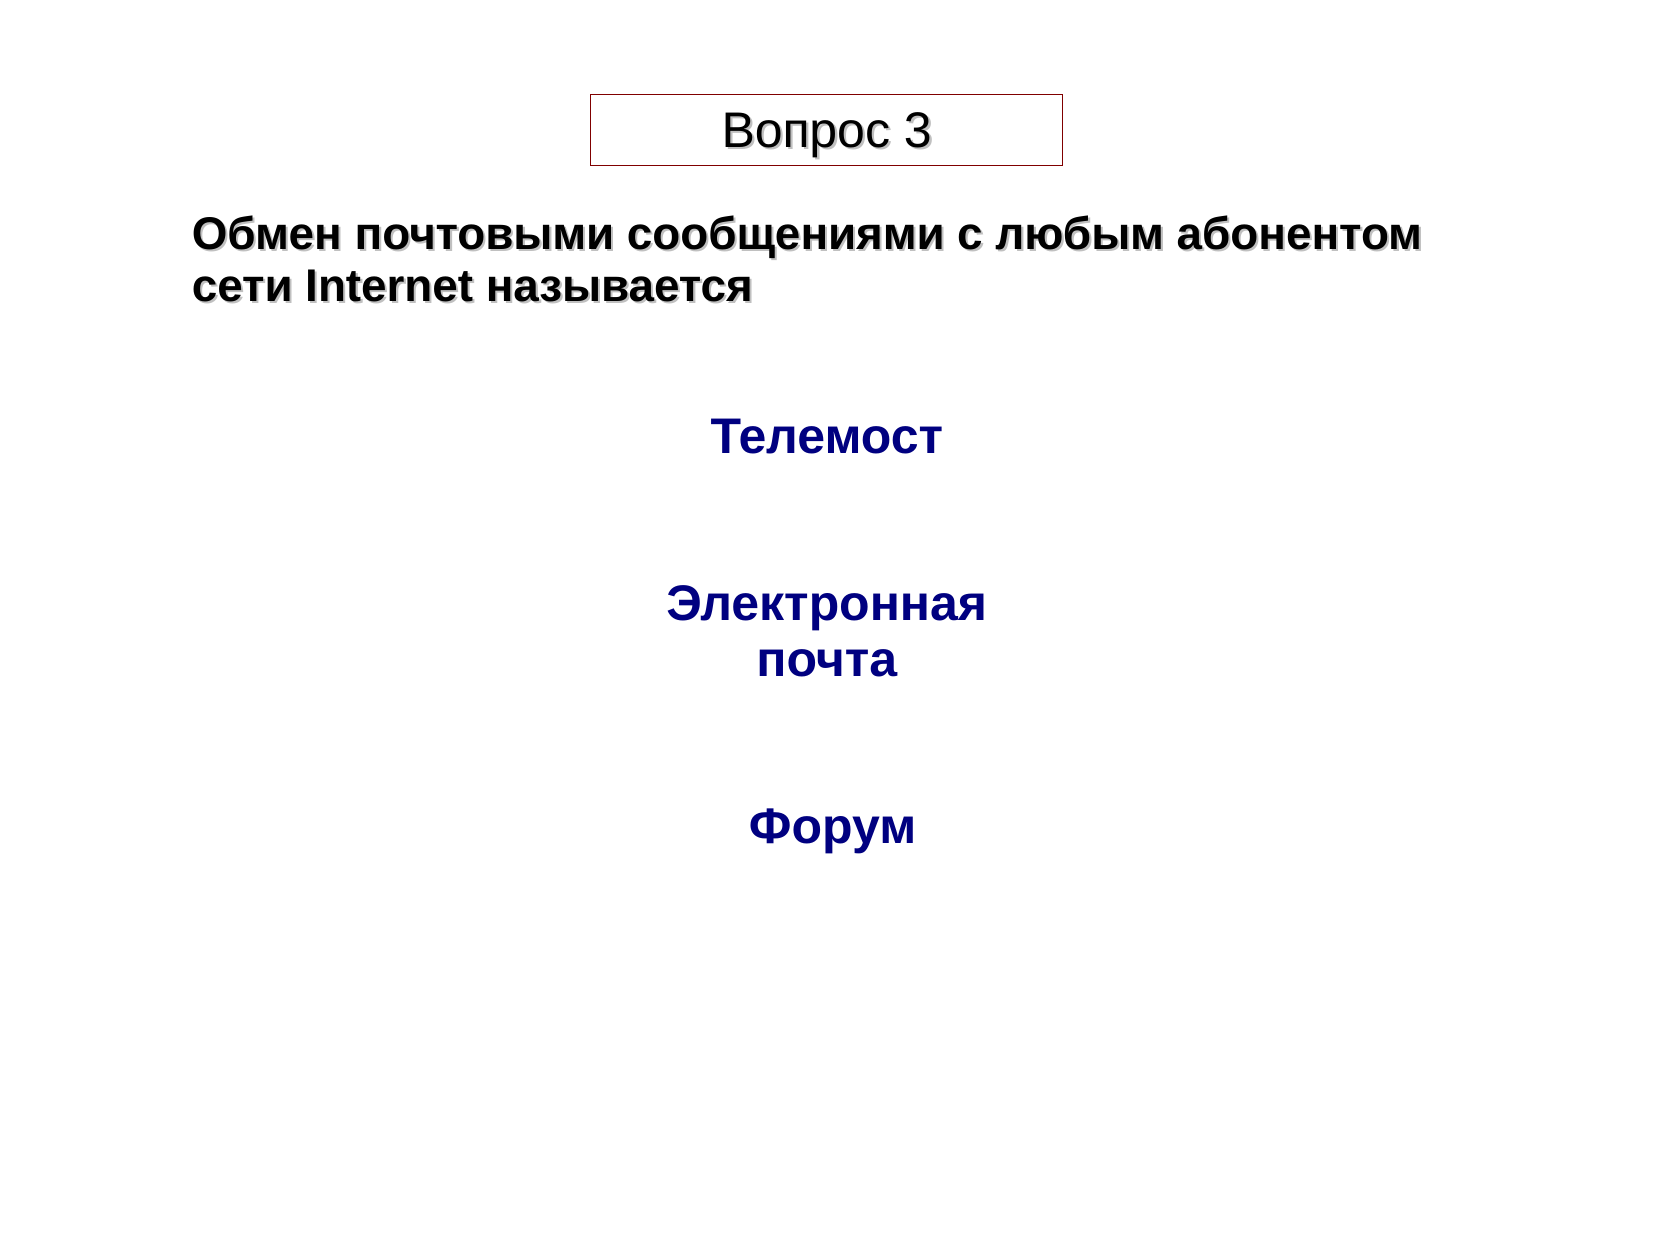

Вопрос 3
Обмен почтовыми сообщениями с любым абонентом сети Internet называется
Телемост
Электронная почта
Форум